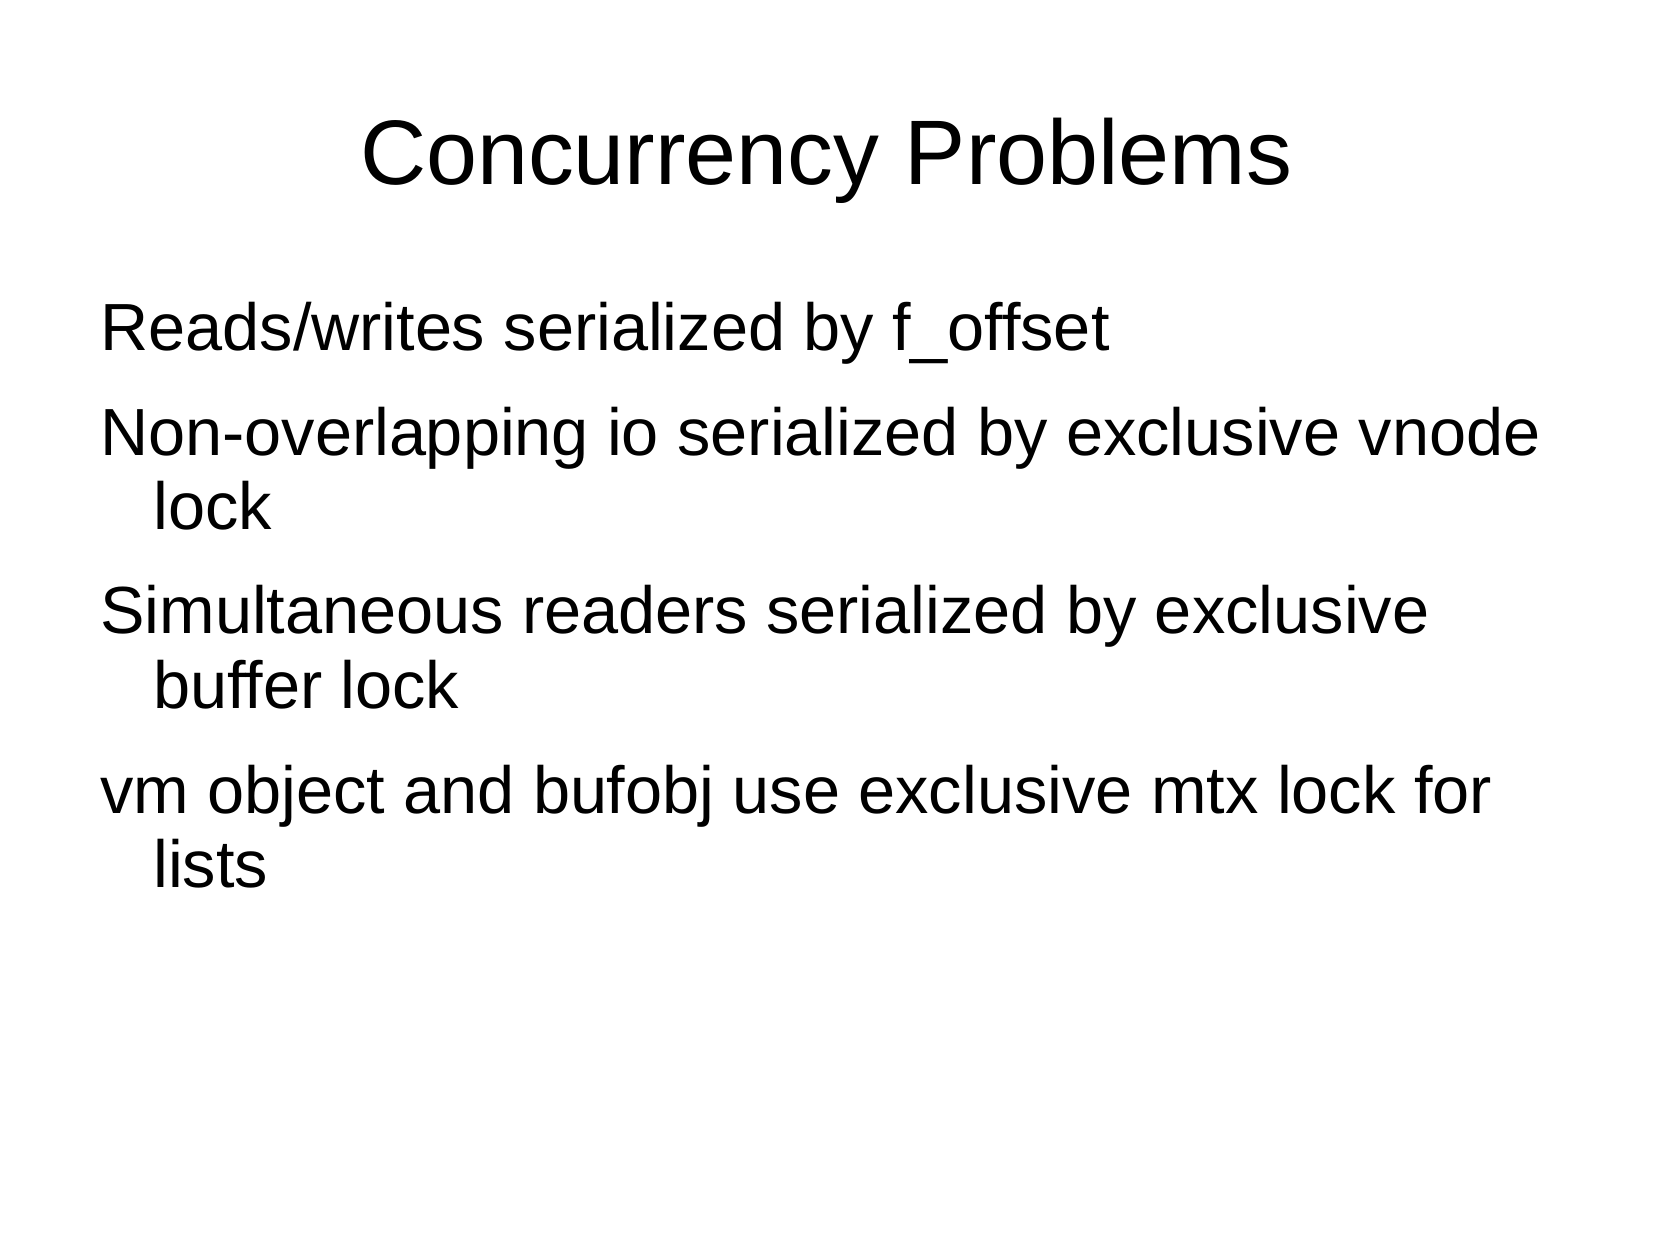

# Concurrency Problems
Reads/writes serialized by f_offset
Non-overlapping io serialized by exclusive vnode lock
Simultaneous readers serialized by exclusive buffer lock
vm object and bufobj use exclusive mtx lock for lists